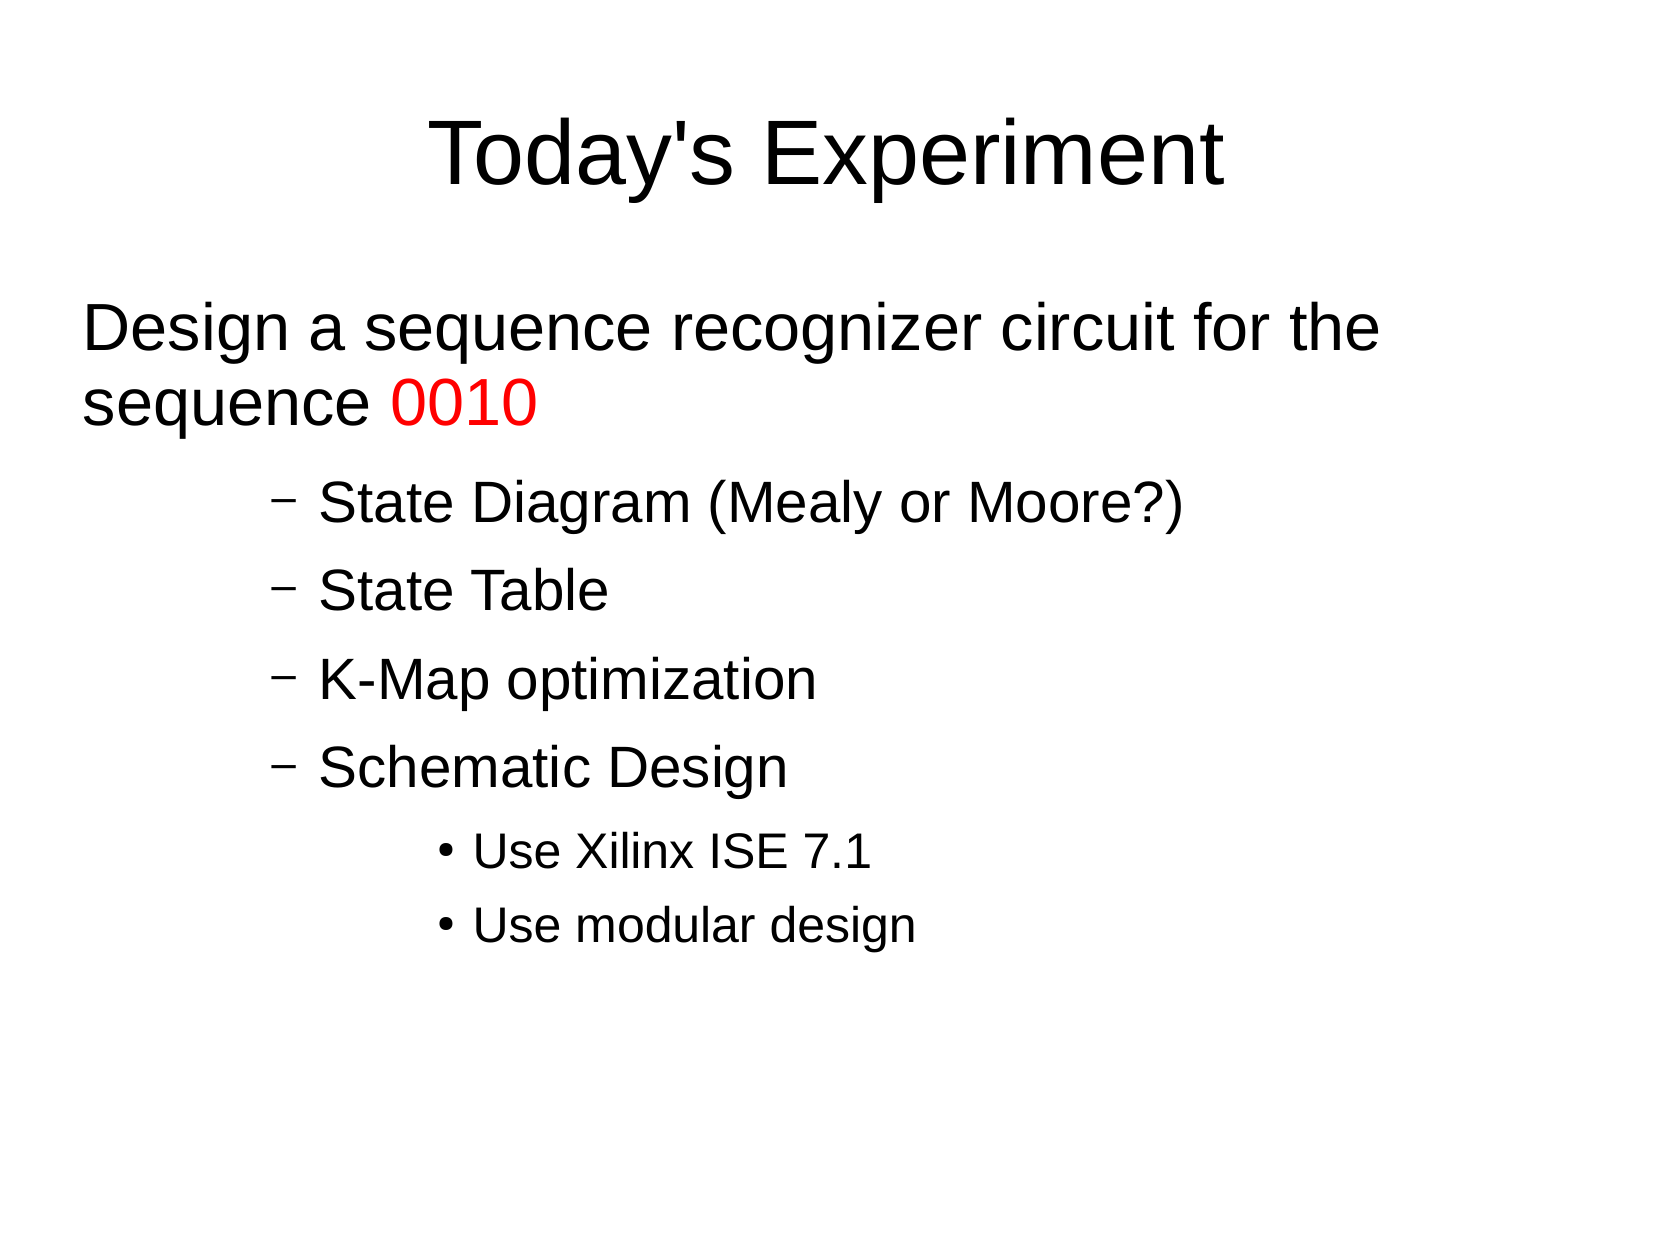

# Today's Experiment
Design a sequence recognizer circuit for the sequence 0010
State Diagram (Mealy or Moore?)
State Table
K-Map optimization
Schematic Design
Use Xilinx ISE 7.1
Use modular design